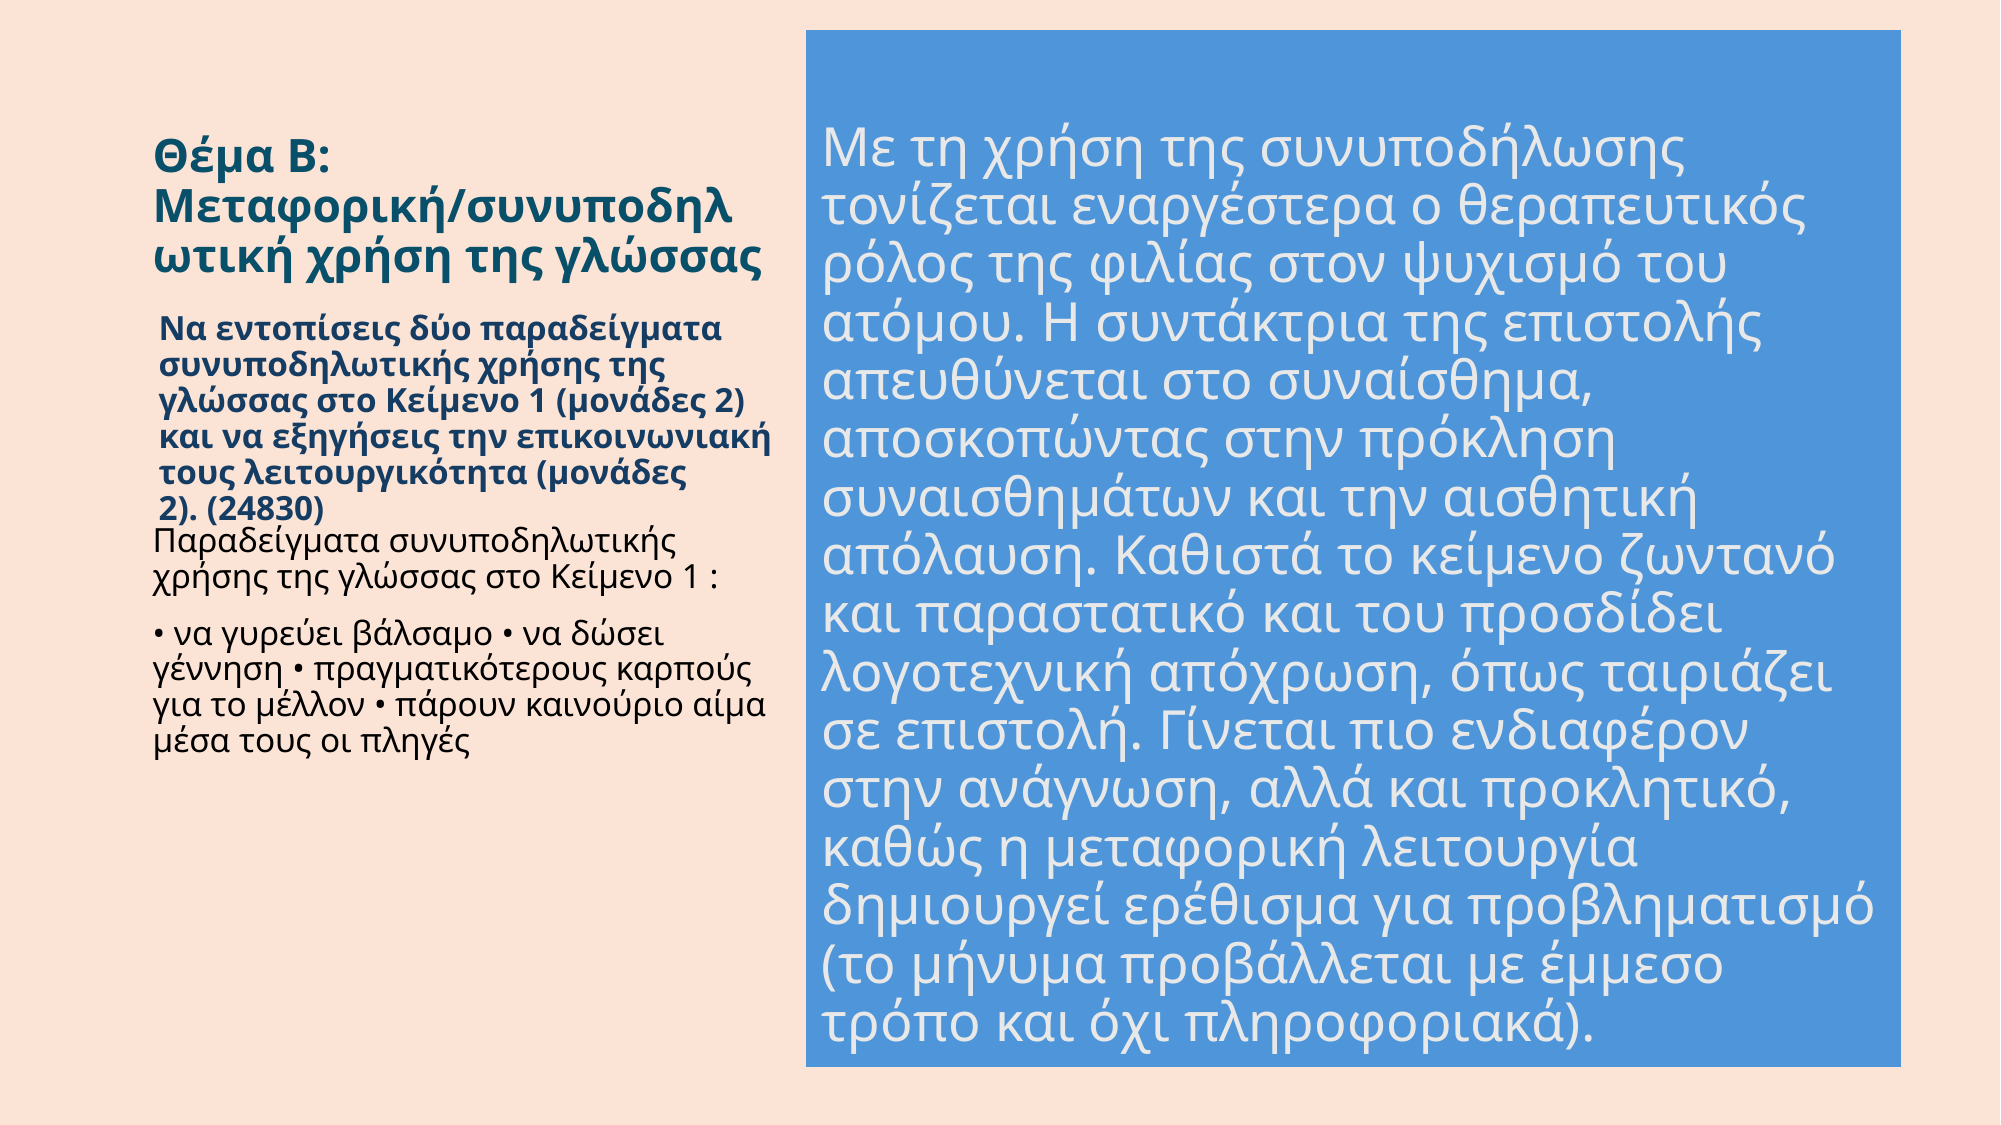

Με τη χρήση της συνυποδήλωσης τονίζεται εναργέστερα ο θεραπευτικός ρόλος της φιλίας στον ψυχισμό του ατόμου. Η συντάκτρια της επιστολής απευθύνεται στο συναίσθημα, αποσκοπώντας στην πρόκληση συναισθημάτων και την αισθητική απόλαυση. Καθιστά το κείμενο ζωντανό και παραστατικό και του προσδίδει λογοτεχνική απόχρωση, όπως ταιριάζει σε επιστολή. Γίνεται πιο ενδιαφέρον στην ανάγνωση, αλλά και προκλητικό, καθώς η μεταφορική λειτουργία δημιουργεί ερέθισμα για προβληματισμό (το μήνυμα προβάλλεται με έμμεσο τρόπο και όχι πληροφοριακά).
[…] Στα όσα μου γράφετε έχετε δίκιο. Η κοινωνικότητα του ανθρώπου, βαθιά ριζωμένη στη φύση του, ακόμα και τη ζωτική του φύση, επιτρέπει, κι απαιτεί, να γυρεύει βάλσαμο σε μεγάλους ψυχικούς πόνους, σε κάτι που να είναι απέξω του, είτε φίλος είναι αυτό, που να καταλαβαίνει και να πονεί, είτε ένα βιβλίο, μέσα στο οποίο μας ξεσκεπάζεται μια μεγάλη ψυχή, που να γνώρισε κι αυτή την οδύνη της ζωής. Οι σκέψεις των μεγάλων πεθαμένων είναι πάντα βολικότερες, συχνά και βαθύτερες. Δεν ξέρω όμως αν μπορεί τίποτε να μπει κοντά στο θέση του φίλου, του σύγχρονου, με τον οποίο ενώνει, έστω κι από μακριά, κοινότητα στη σκέψη και την αντίληψη.
Δε νομίζω όμως, και θα λυπούμαι, να ήταν το ξεσκέπασμα επικίνδυνο. Κάθε πληγής σκάλισμα πονεί, ίσως όμως καλύτερα να δίνει σ’ αυτό αφορμή η παρουσία φίλου, και μου φαίνεται πως έπειτα μια καθαρότερη, αμιγέστερη εσωτερική γαλήνη, μπορεί να δώσει γέννηση σε κάποιο θαρρετότερο αντίκρυσμα των περασμένων και σε πραγματικότερους καρπούς για το μέλλον. Αφού ξεπονέσουν λίγο, και πάρουν καινούριο αίμα μέσα τους οι πληγές […]
# Θέμα Β: Μεταφορική/συνυποδηλωτική χρήση της γλώσσας
Να εντοπίσεις δύο παραδείγματα συνυποδηλωτικής χρήσης της γλώσσας στο Κείμενο 1 (μονάδες 2) και να εξηγήσεις την επικοινωνιακή τους λειτουργικότητα (μονάδες 2). (24830)
Παραδείγματα συνυποδηλωτικής χρήσης της γλώσσας στο Κείμενο 1 :
• να γυρεύει βάλσαμο • να δώσει γέννηση • πραγματικότερους καρπούς για το μέλλον • πάρουν καινούριο αίμα μέσα τους οι πληγές